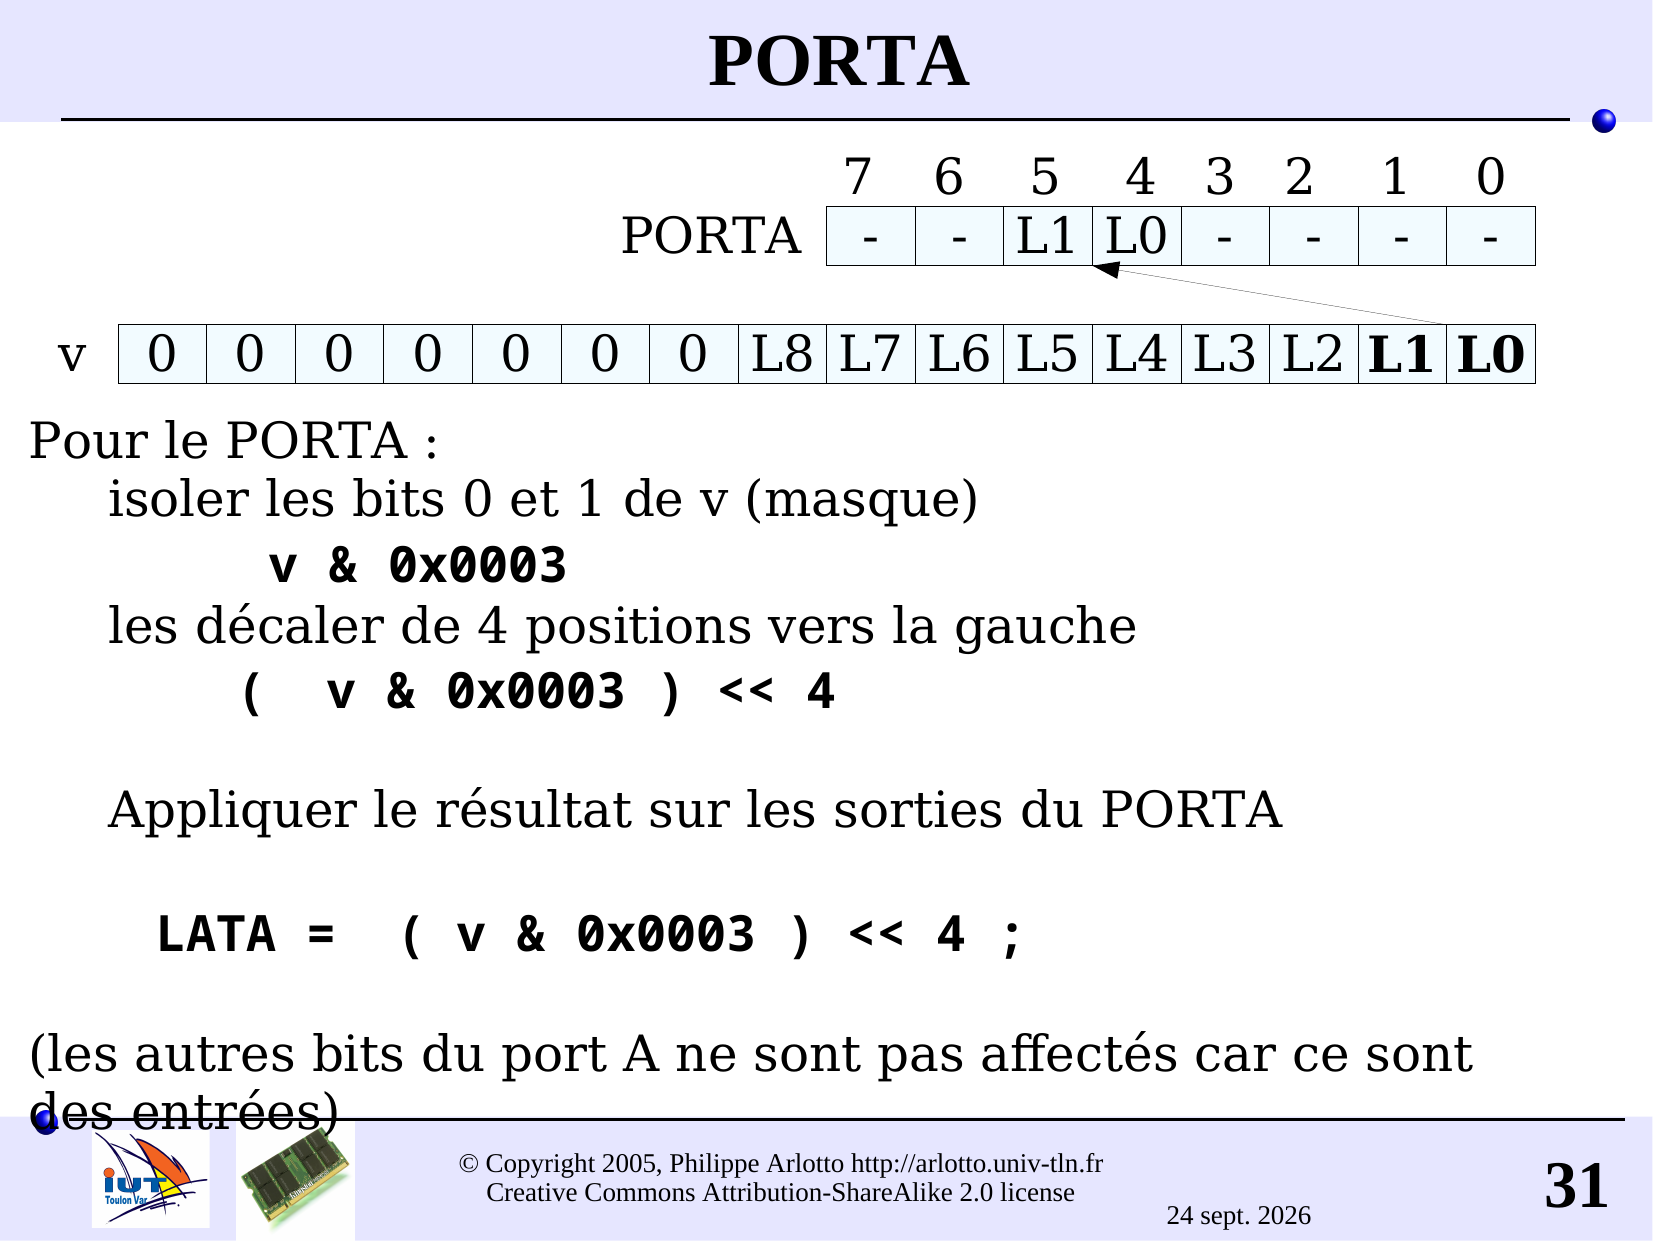

# PORTA
 7	 6 5 4 3 2 1 0
PORTA
-
-
L1
L0
-
-
-
-
v
0
0
0
0
0
0
0
L8
L7
L6
L5
L4
L3
L2
L1
L0
Pour le PORTA :
 isoler les bits 0 et 1 de v (masque)
 v & 0x0003
 les décaler de 4 positions vers la gauche
 ( v & 0x0003 ) << 4
 Appliquer le résultat sur les sorties du PORTA
 LATA = ( v & 0x0003 ) << 4 ;
(les autres bits du port A ne sont pas affectés car ce sont
des entrées)